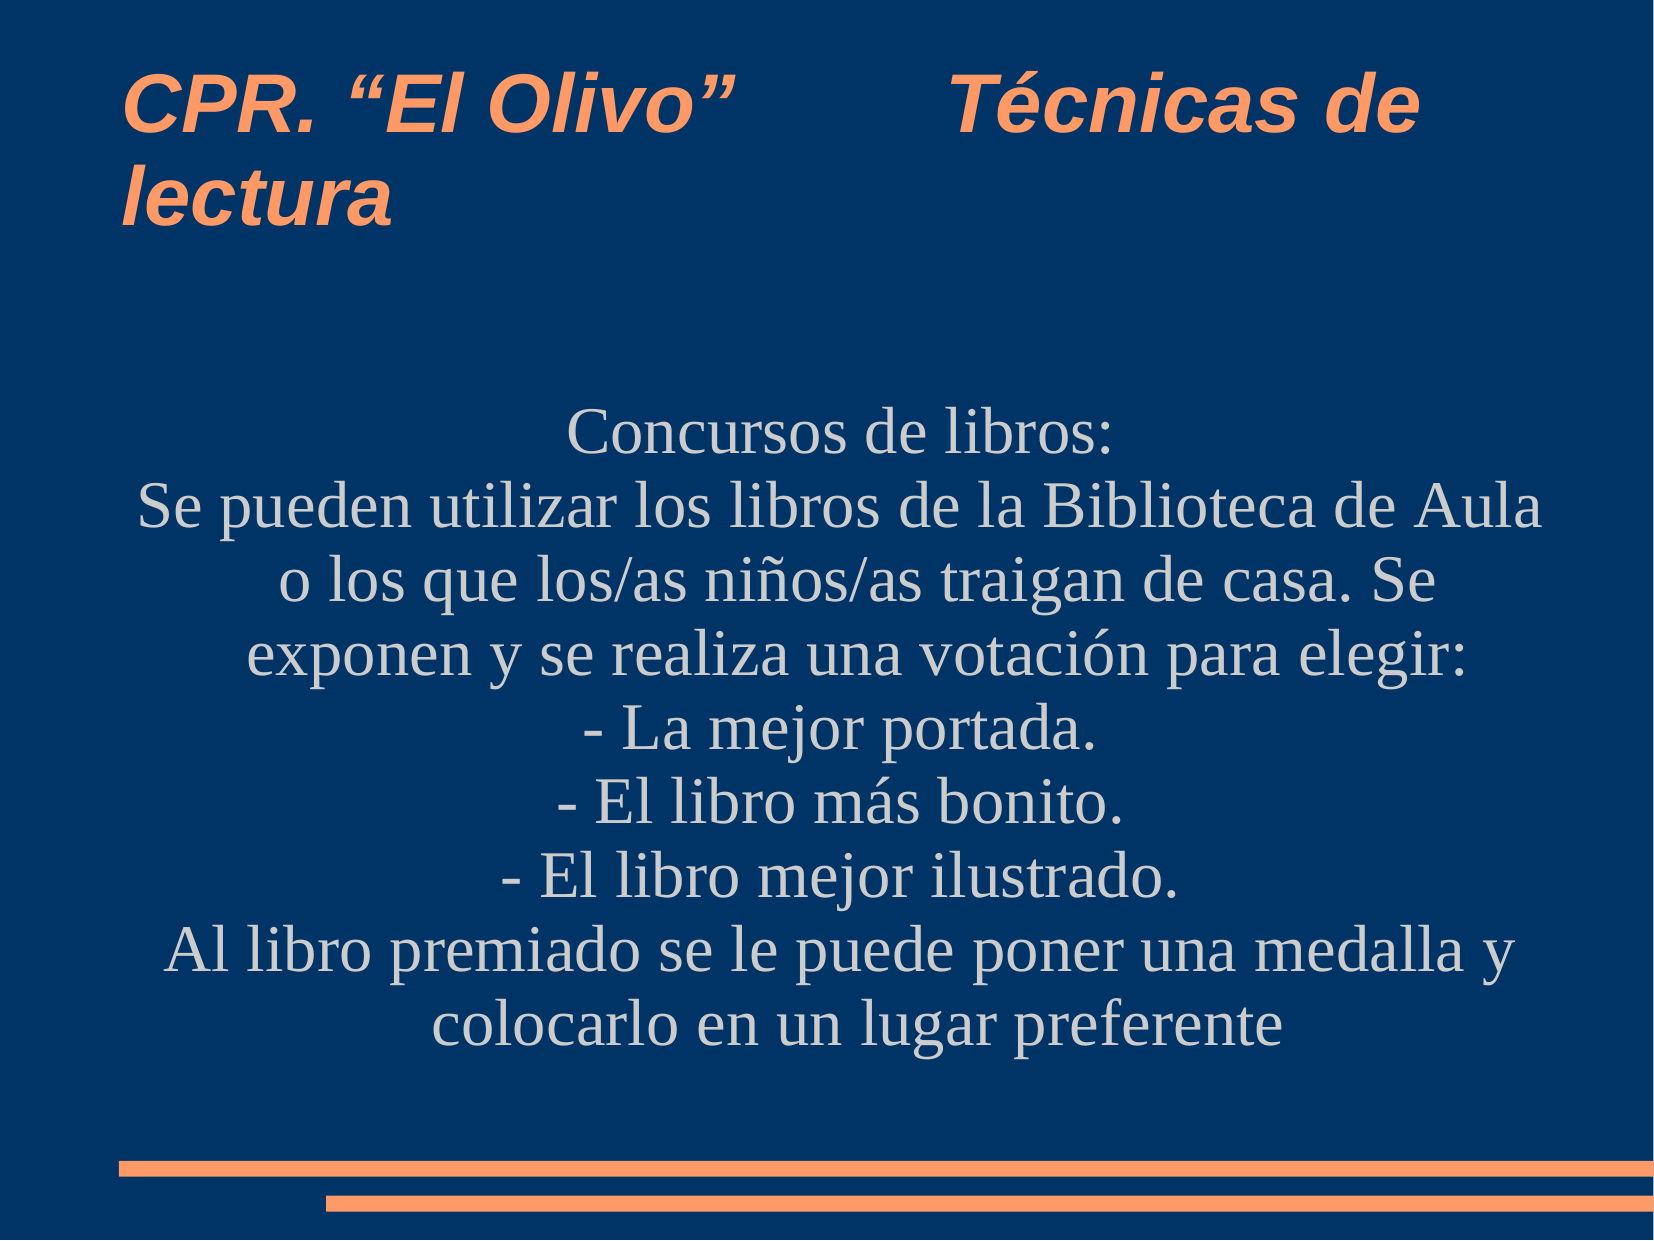

# CPR. “El Olivo” Técnicas de lectura
Concursos de libros:
Se pueden utilizar los libros de la Biblioteca de Aula o los que los/as niños/as traigan de casa. Se exponen y se realiza una votación para elegir:
- La mejor portada.
- El libro más bonito.
- El libro mejor ilustrado.
Al libro premiado se le puede poner una medalla y colocarlo en un lugar preferente